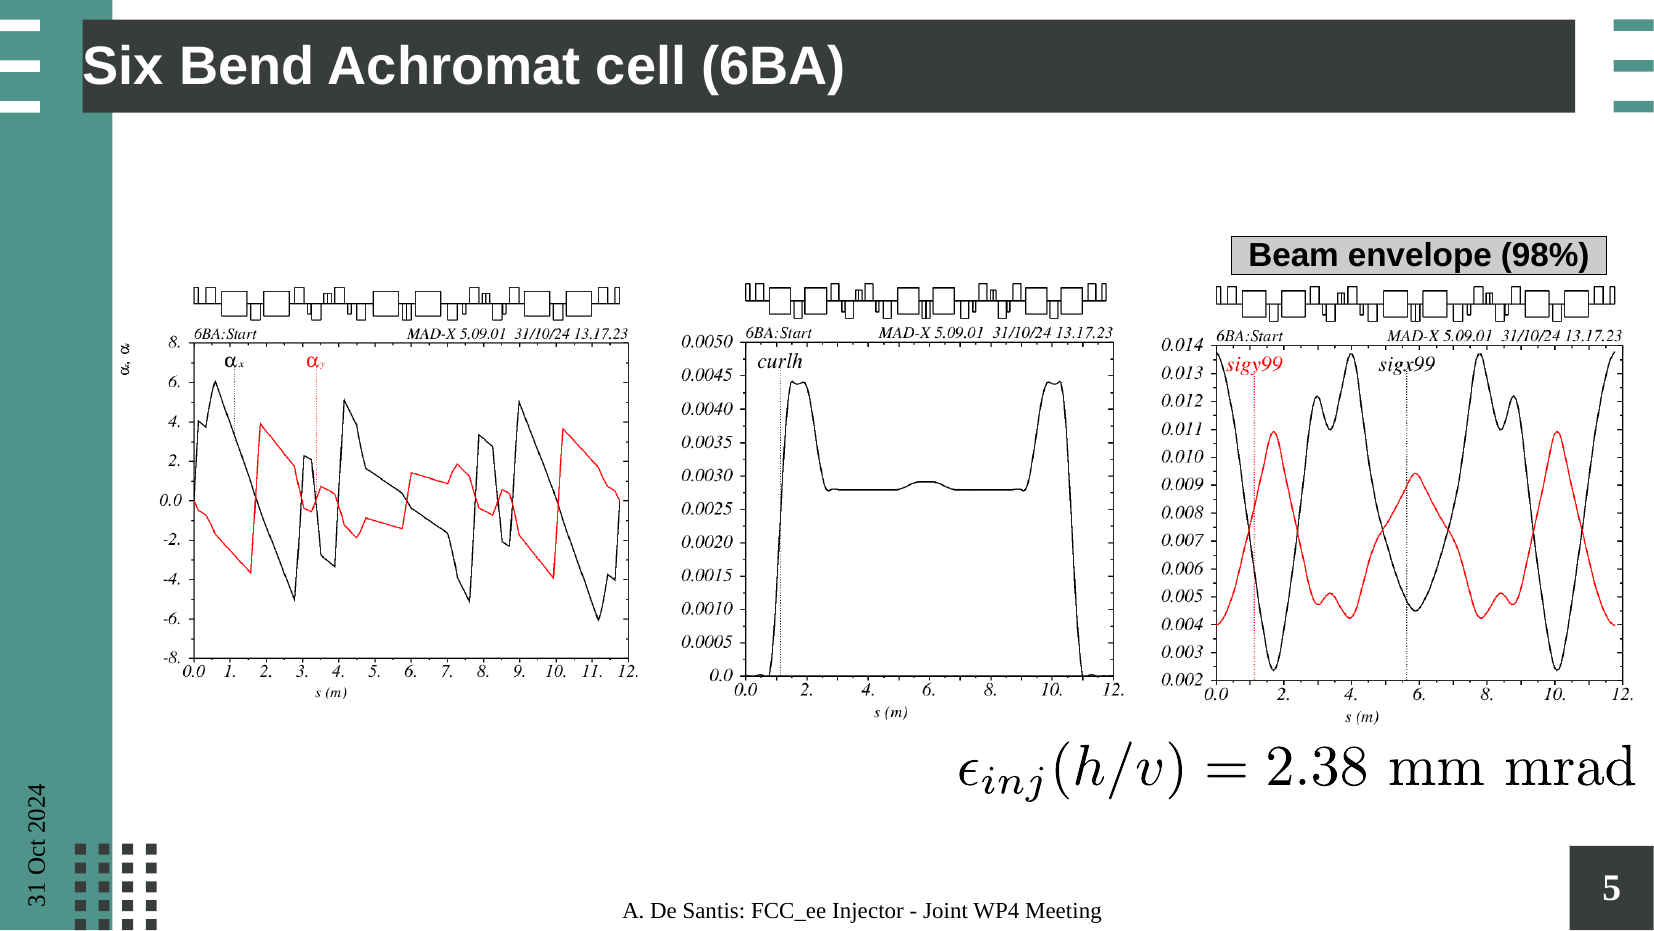

# Six Bend Achromat cell (6BA)
Beam envelope (98%)
31 Oct 2024
5
A. De Santis: FCC_ee Injector - Joint WP4 Meeting